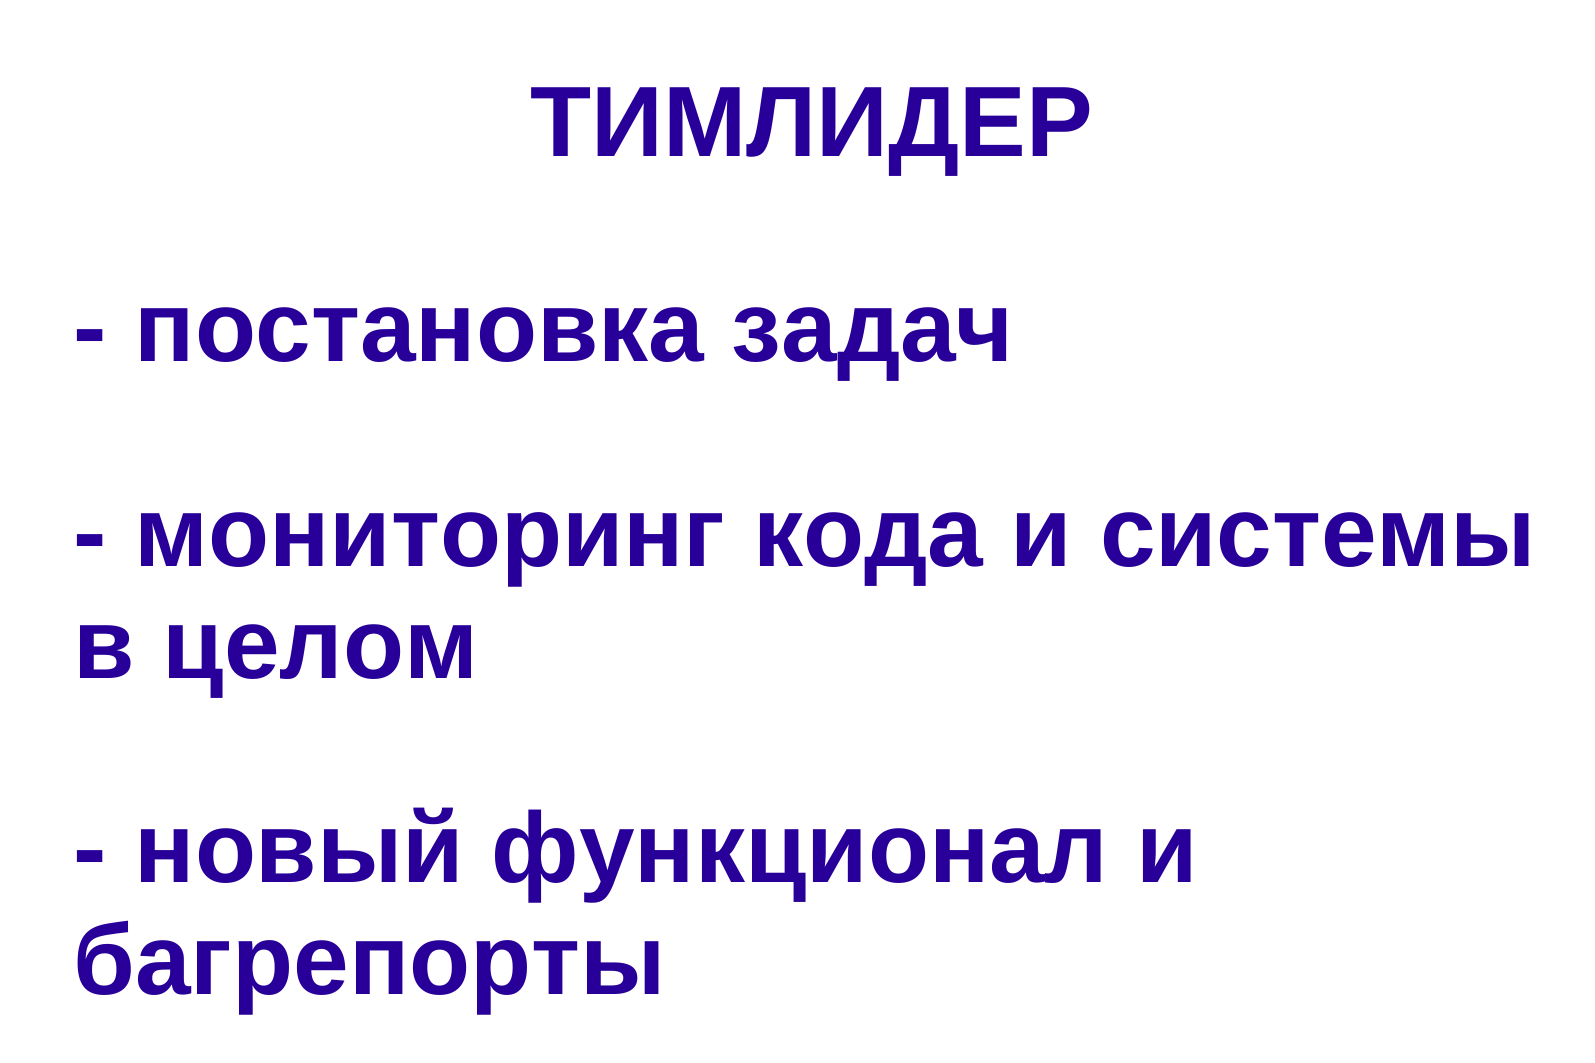

ТИМЛИДЕР
- постановка задач
- мониторинг кода и системы в целом
- новый функционал и багрепорты